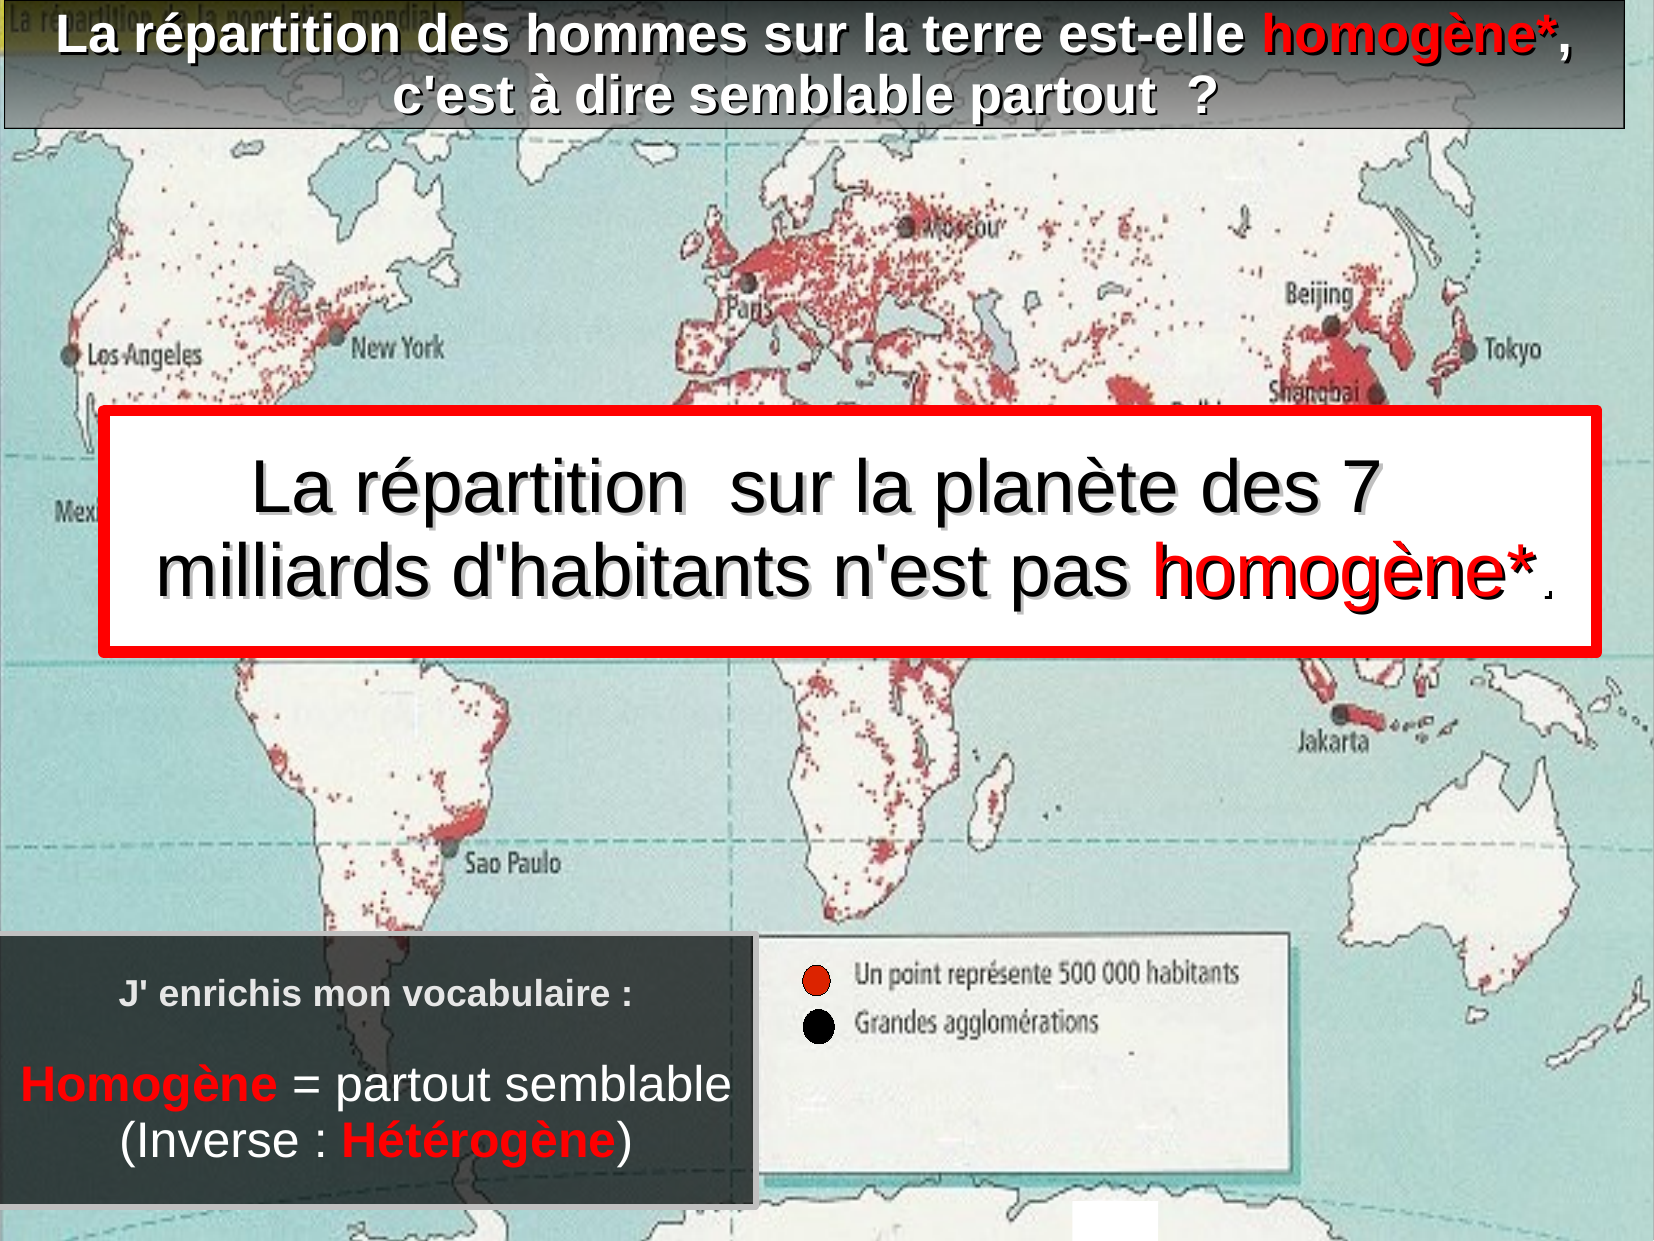

La répartition des hommes sur la terre est-elle homogène*,
c'est à dire semblable partout ?
	 La répartition sur la planète des 7 milliards d'habitants n'est pas homogène*.
J' enrichis mon vocabulaire :
Homogène = partout semblable
(Inverse : Hétérogène)